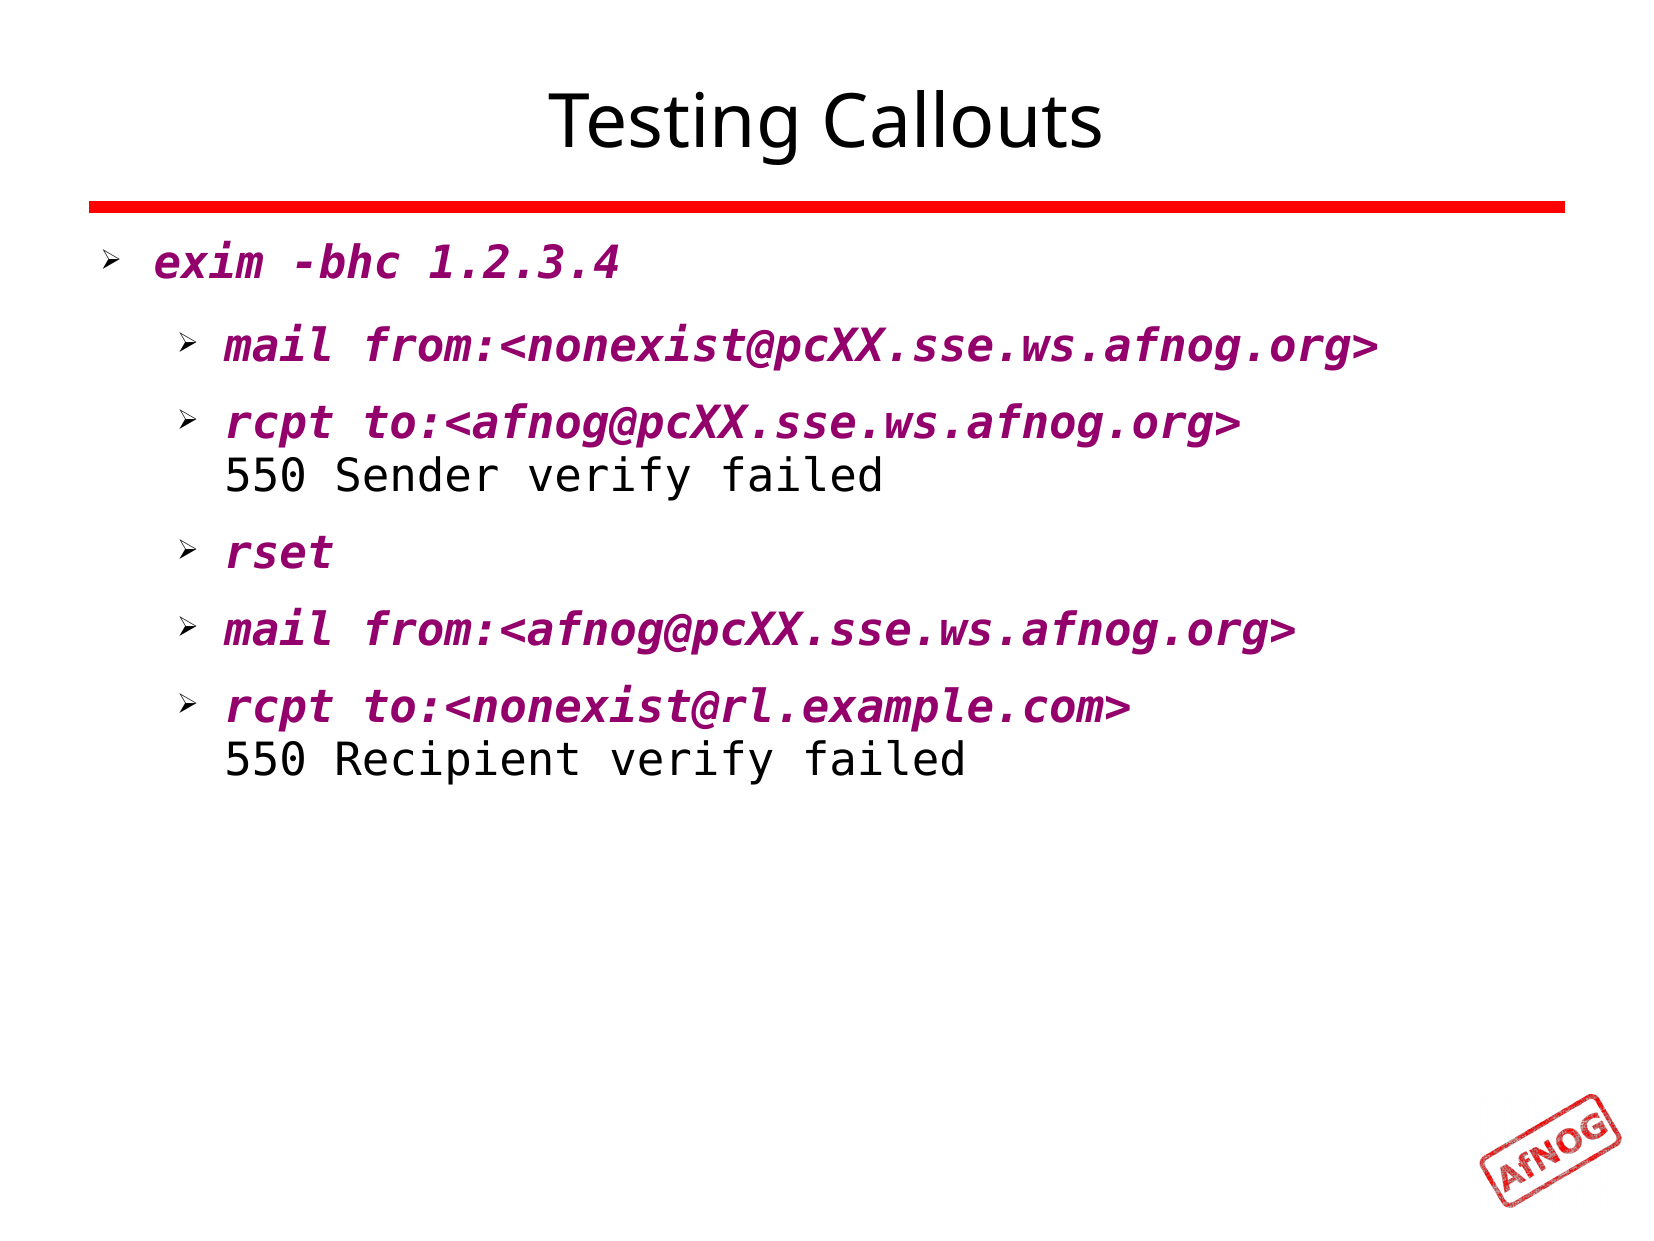

# Testing Callouts
exim -bhc 1.2.3.4
mail from:<nonexist@pcXX.sse.ws.afnog.org>
rcpt to:<afnog@pcXX.sse.ws.afnog.org>
550 Sender verify failed
rset
mail from:<afnog@pcXX.sse.ws.afnog.org>
rcpt to:<nonexist@rl.example.com>
550 Recipient verify failed